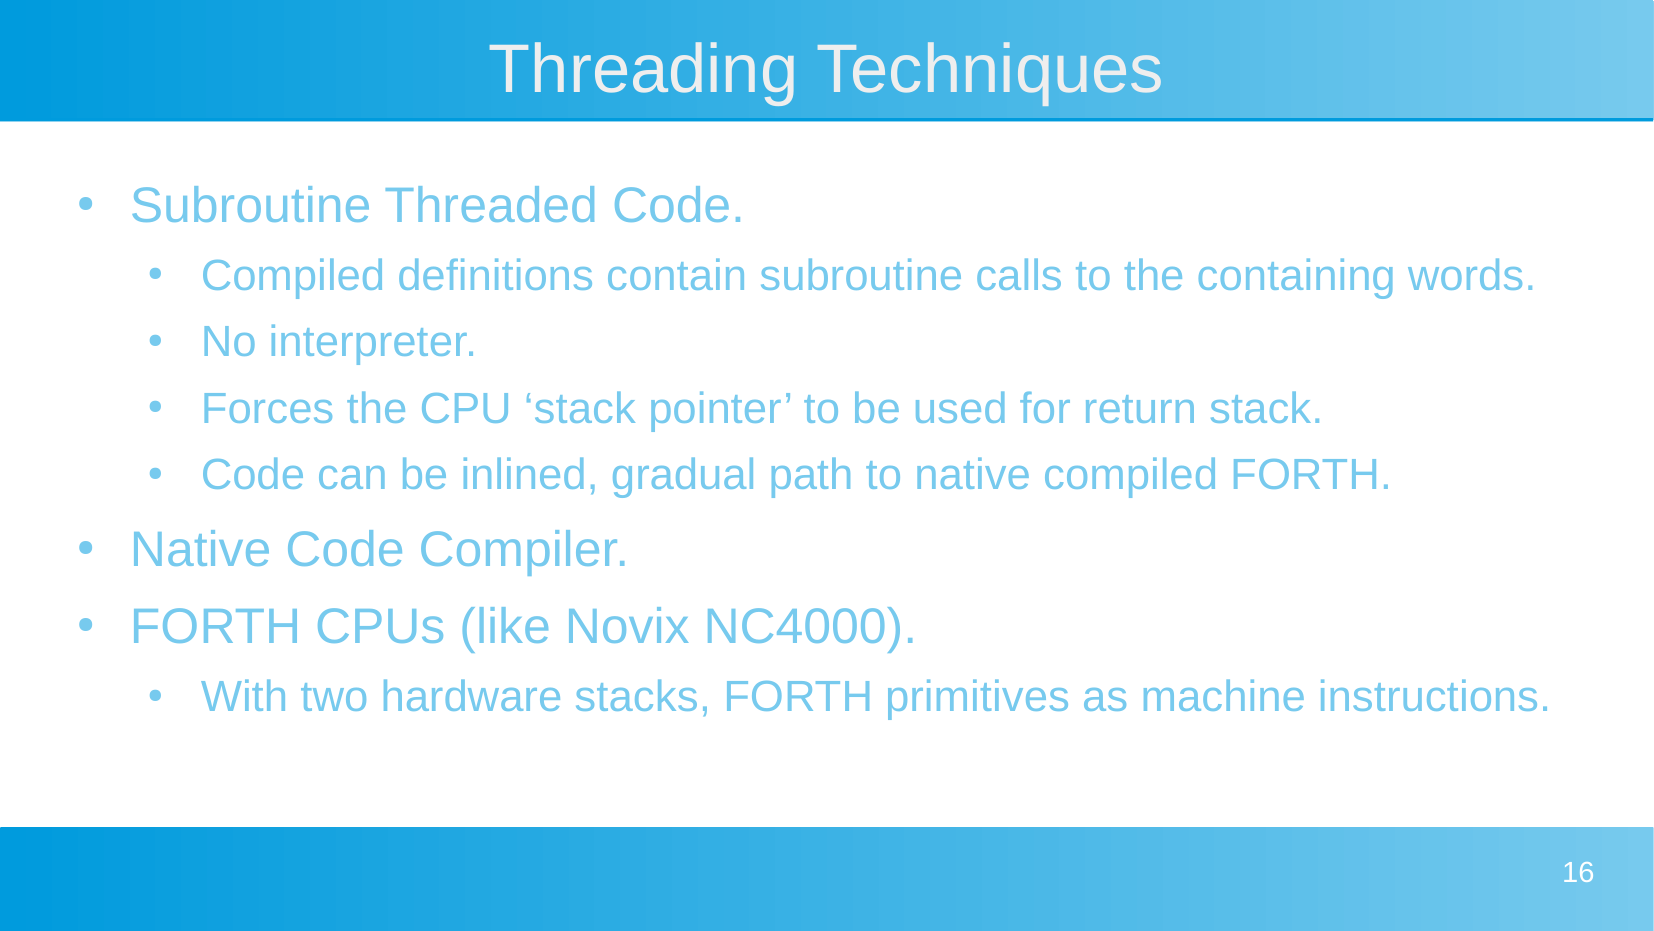

# Threading Techniques
Subroutine Threaded Code.
Compiled definitions contain subroutine calls to the containing words.
No interpreter.
Forces the CPU ‘stack pointer’ to be used for return stack.
Code can be inlined, gradual path to native compiled FORTH.
Native Code Compiler.
FORTH CPUs (like Novix NC4000).
With two hardware stacks, FORTH primitives as machine instructions.
16